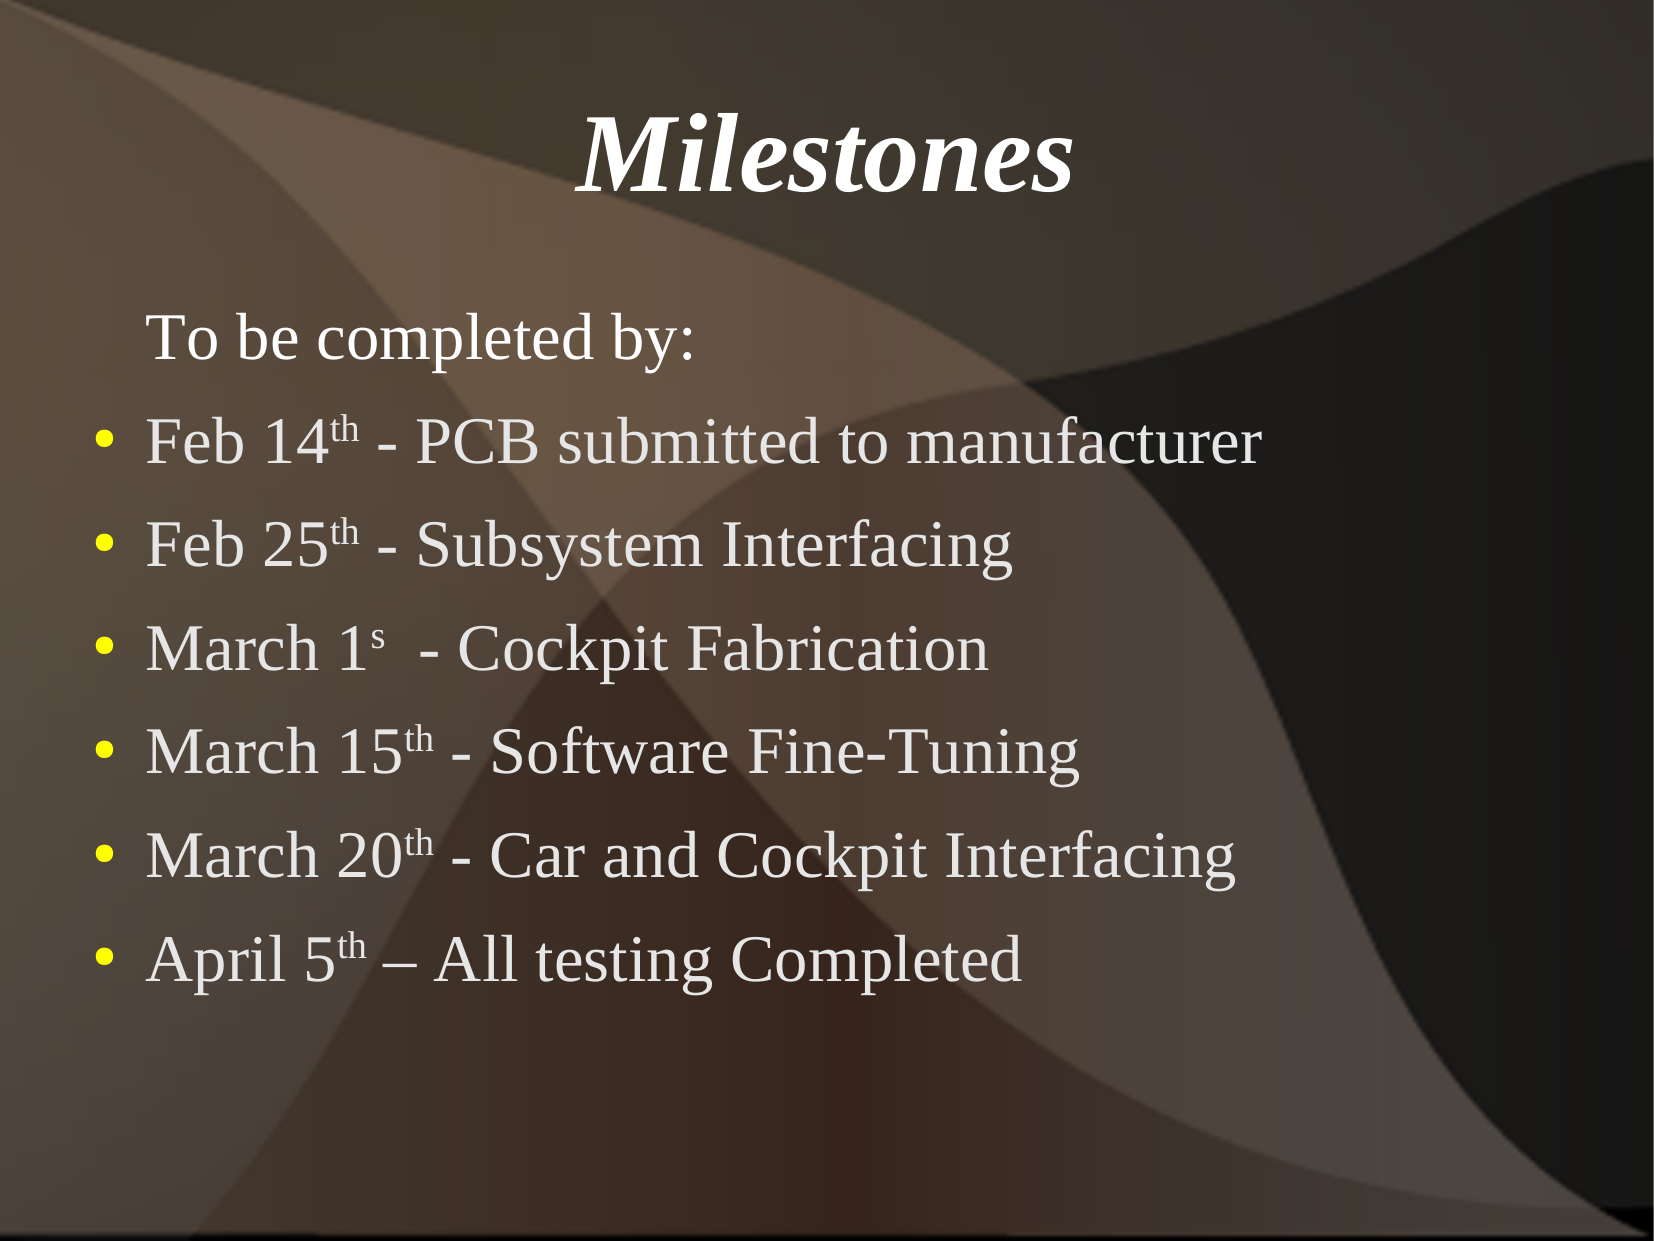

# Milestones
To be completed by:
Feb 14th - PCB submitted to manufacturer
Feb 25th - Subsystem Interfacing
March 1s - Cockpit Fabrication
March 15th - Software Fine-Tuning
March 20th - Car and Cockpit Interfacing
April 5th – All testing Completed